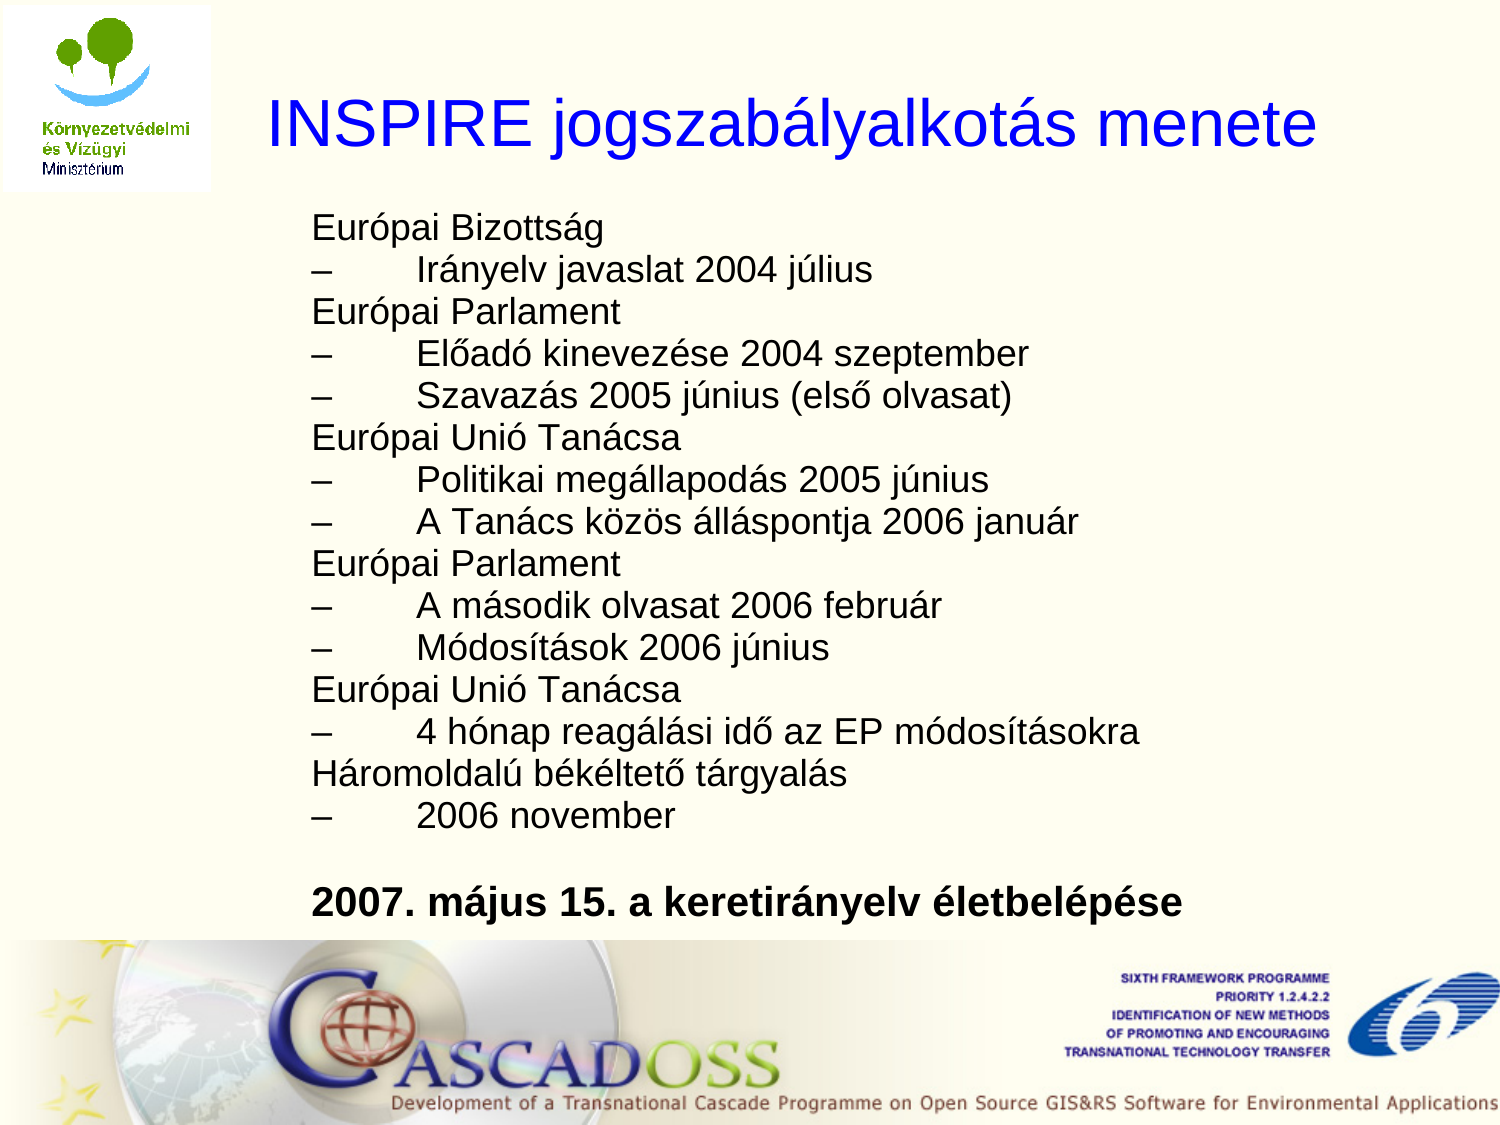

# INSPIRE jogszabályalkotás menete
Európai Bizottság
–        Irányelv javaslat 2004 július
Európai Parlament
–        Előadó kinevezése 2004 szeptember
–        Szavazás 2005 június (első olvasat)
Európai Unió Tanácsa
–        Politikai megállapodás 2005 június
–        A Tanács közös álláspontja 2006 január
Európai Parlament
–        A második olvasat 2006 február
–        Módosítások 2006 június
Európai Unió Tanácsa
–        4 hónap reagálási idő az EP módosításokra
Háromoldalú békéltető tárgyalás
–        2006 november
2007. május 15. a keretirányelv életbelépése